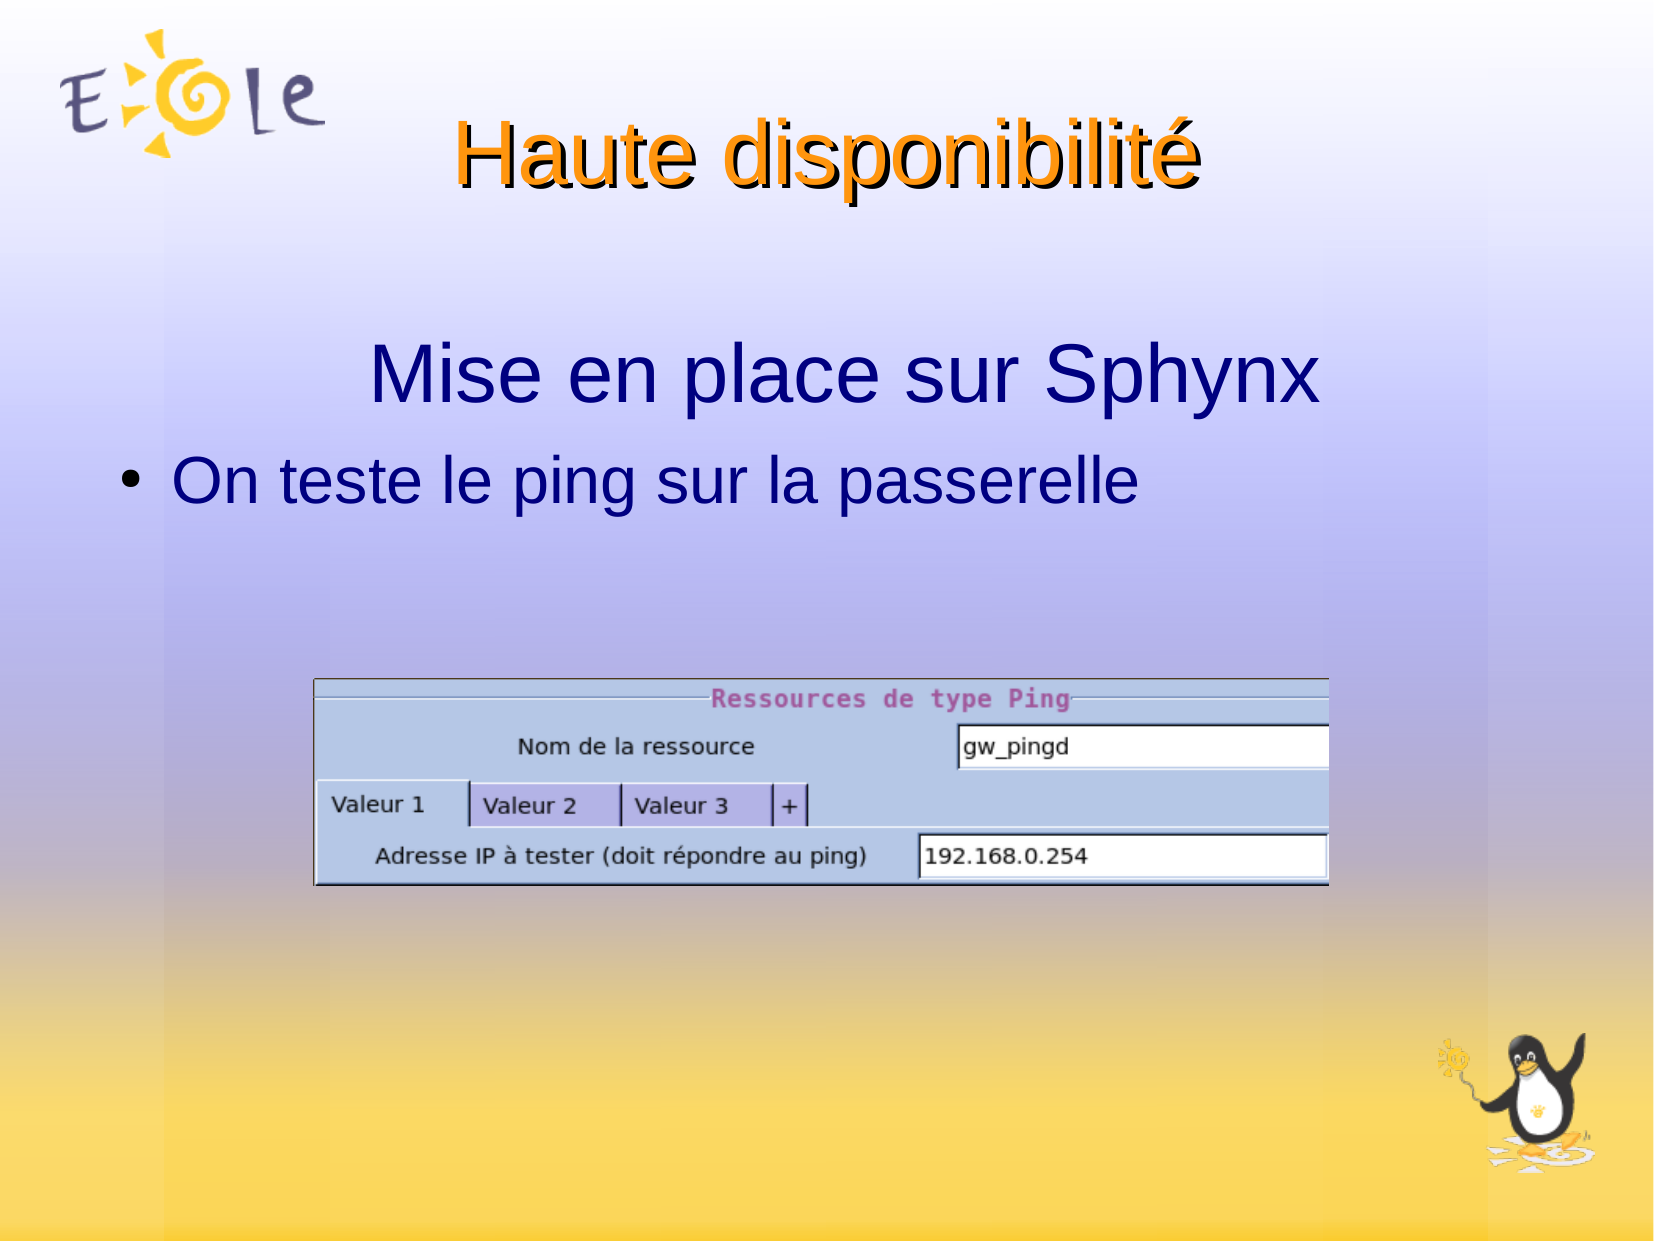

# Haute disponibilité
Mise en place sur Sphynx
On teste le ping sur la passerelle